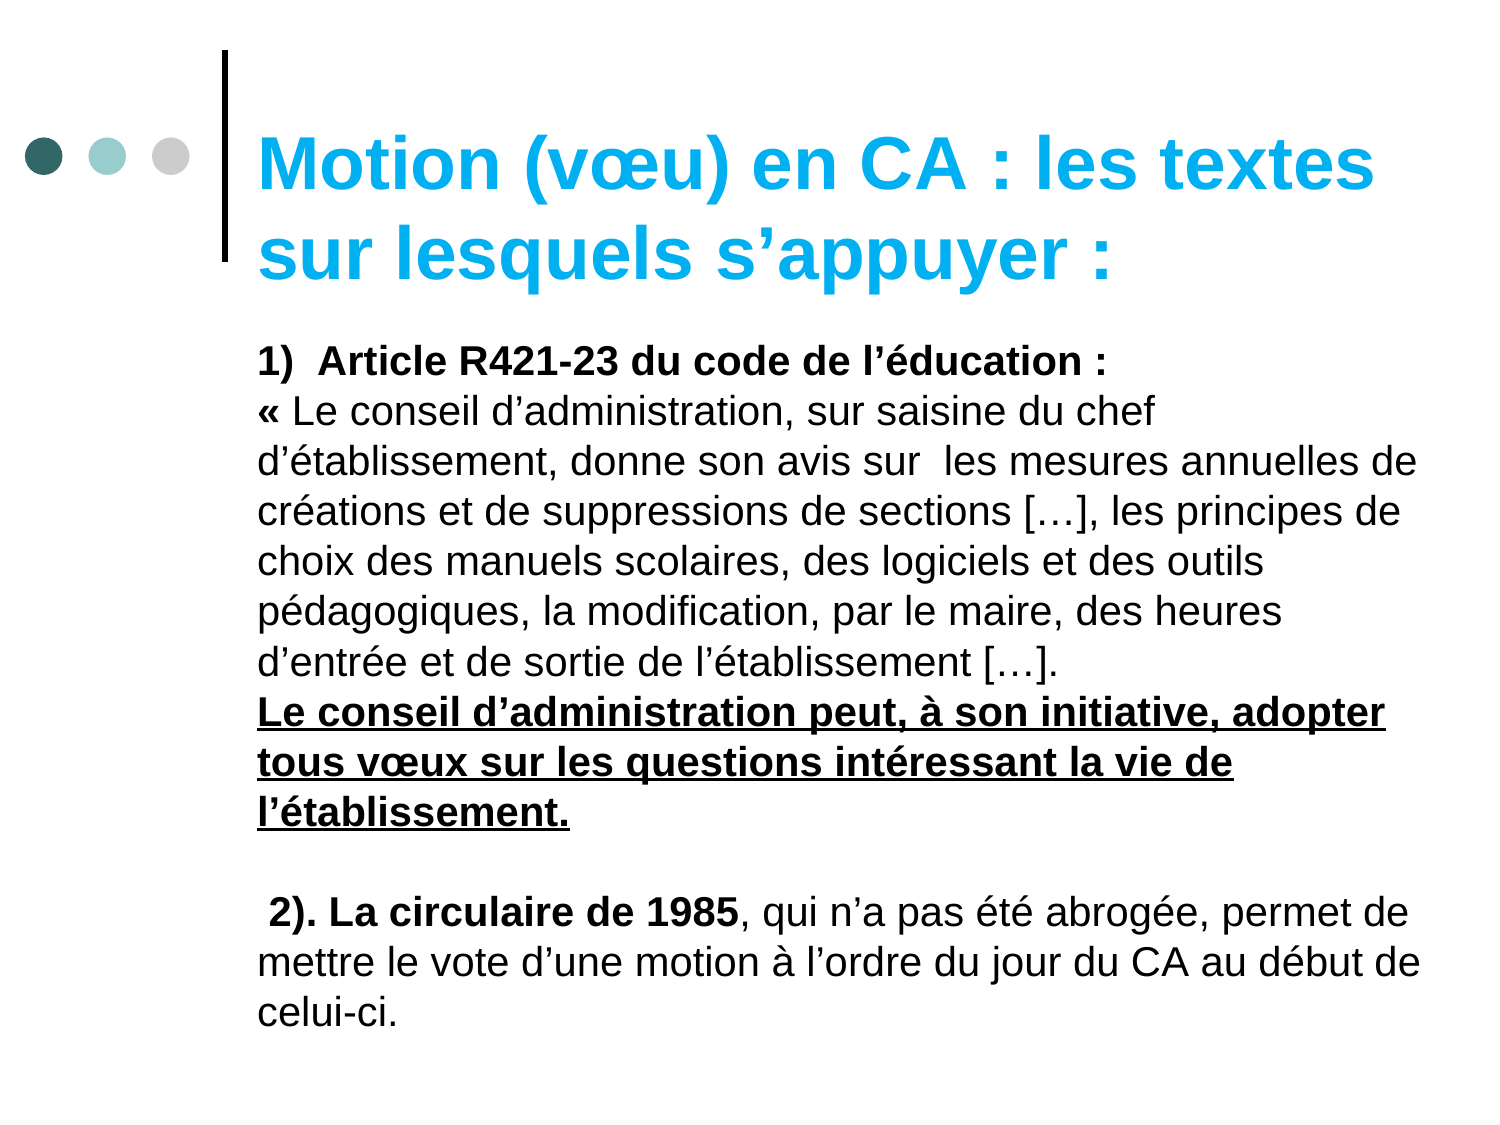

# Motion (vœu) en CA : les textes sur lesquels s’appuyer : 1)  Article R421-23 du code de l’éducation : « Le conseil d’administration, sur saisine du chef d’établissement, donne son avis sur les mesures annuelles de créations et de suppressions de sections […], les principes de choix des manuels scolaires, des logiciels et des outils pédagogiques, la modification, par le maire, des heures d’entrée et de sortie de l’établissement […]. Le conseil d’administration peut, à son initiative, adopter tous vœux sur les questions intéressant la vie de l’établissement.                                            2). La circulaire de 1985, qui n’a pas été abrogée, permet de mettre le vote d’une motion à l’ordre du jour du CA au début de celui-ci.